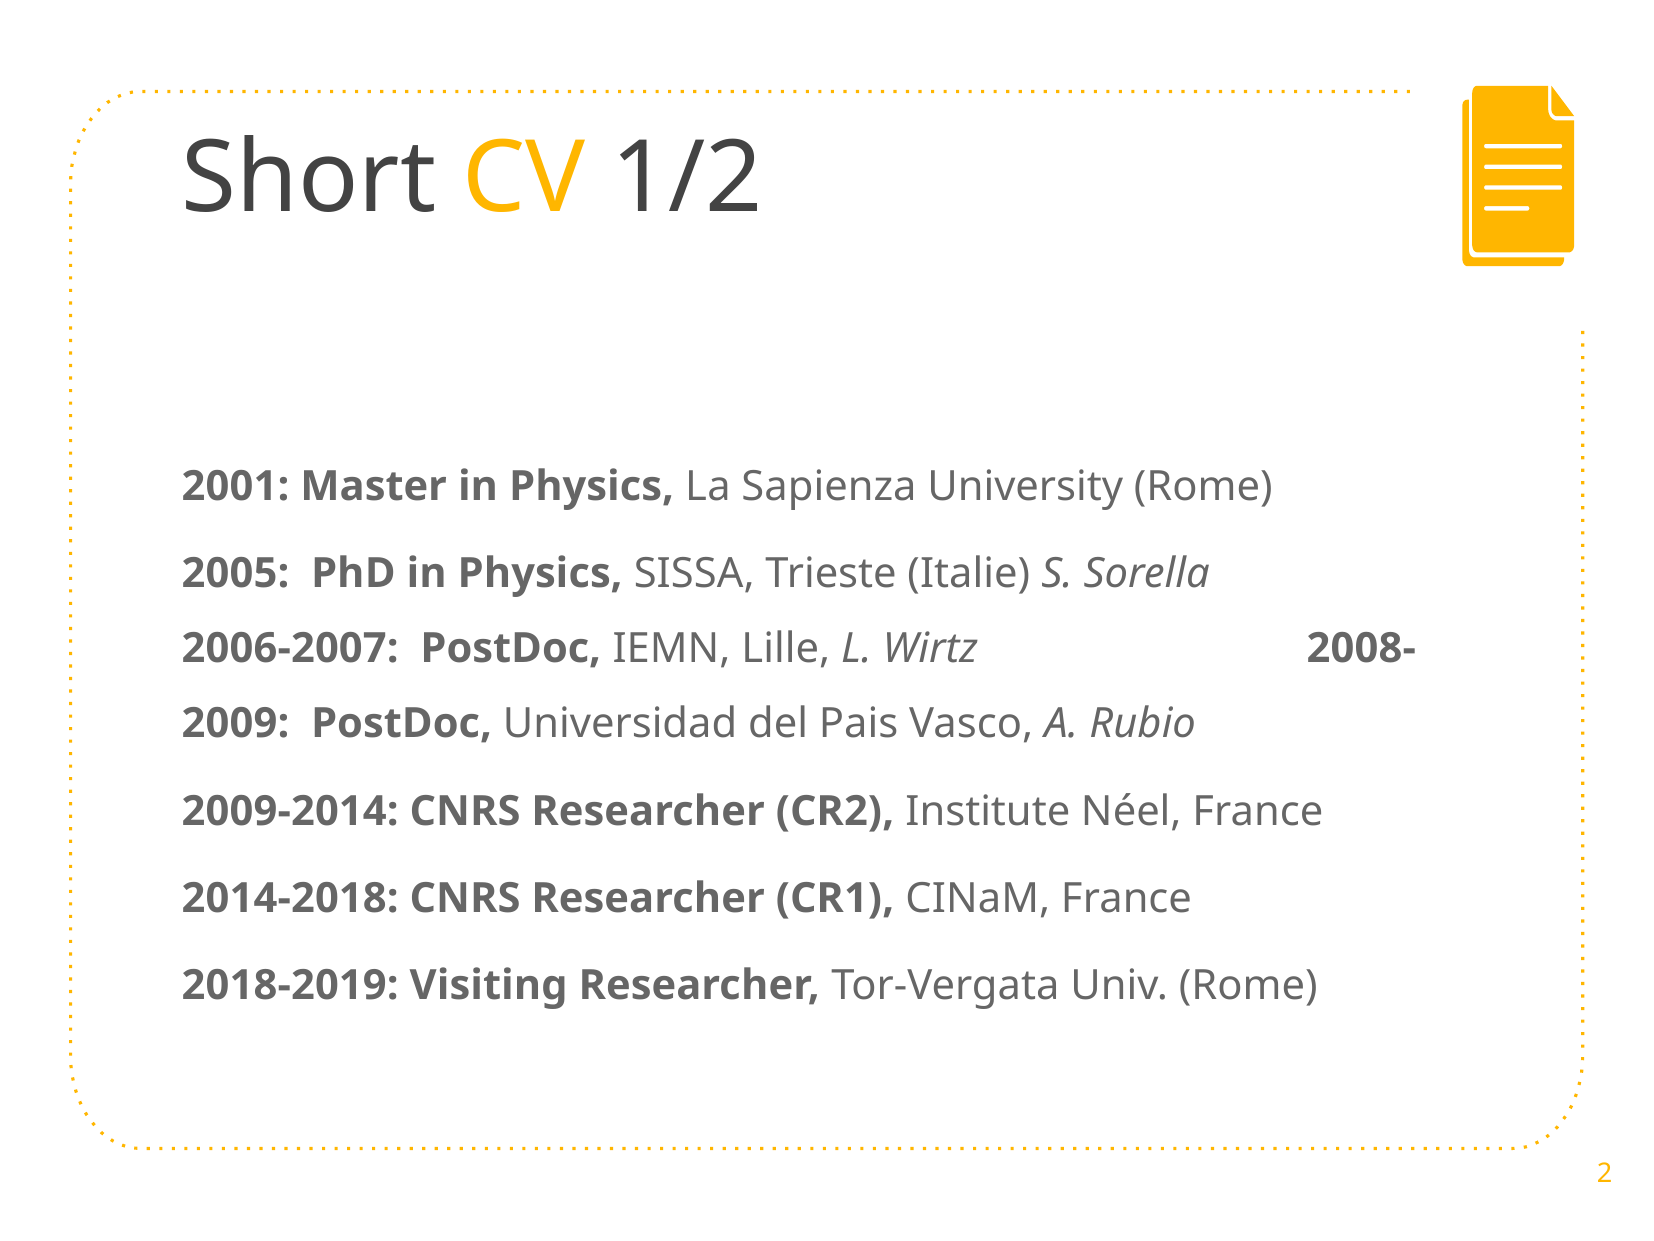

# Short CV 1/2
2001: Master in Physics, La Sapienza University (Rome)
2005: PhD in Physics, SISSA, Trieste (Italie) S. Sorella
2006-2007: PostDoc, IEMN, Lille, L. Wirtz 					2008-2009: PostDoc, Universidad del Pais Vasco, A. Rubio
2009-2014: CNRS Researcher (CR2), Institute Néel, France
2014-2018: CNRS Researcher (CR1), CINaM, France
2018-2019: Visiting Researcher, Tor-Vergata Univ. (Rome)